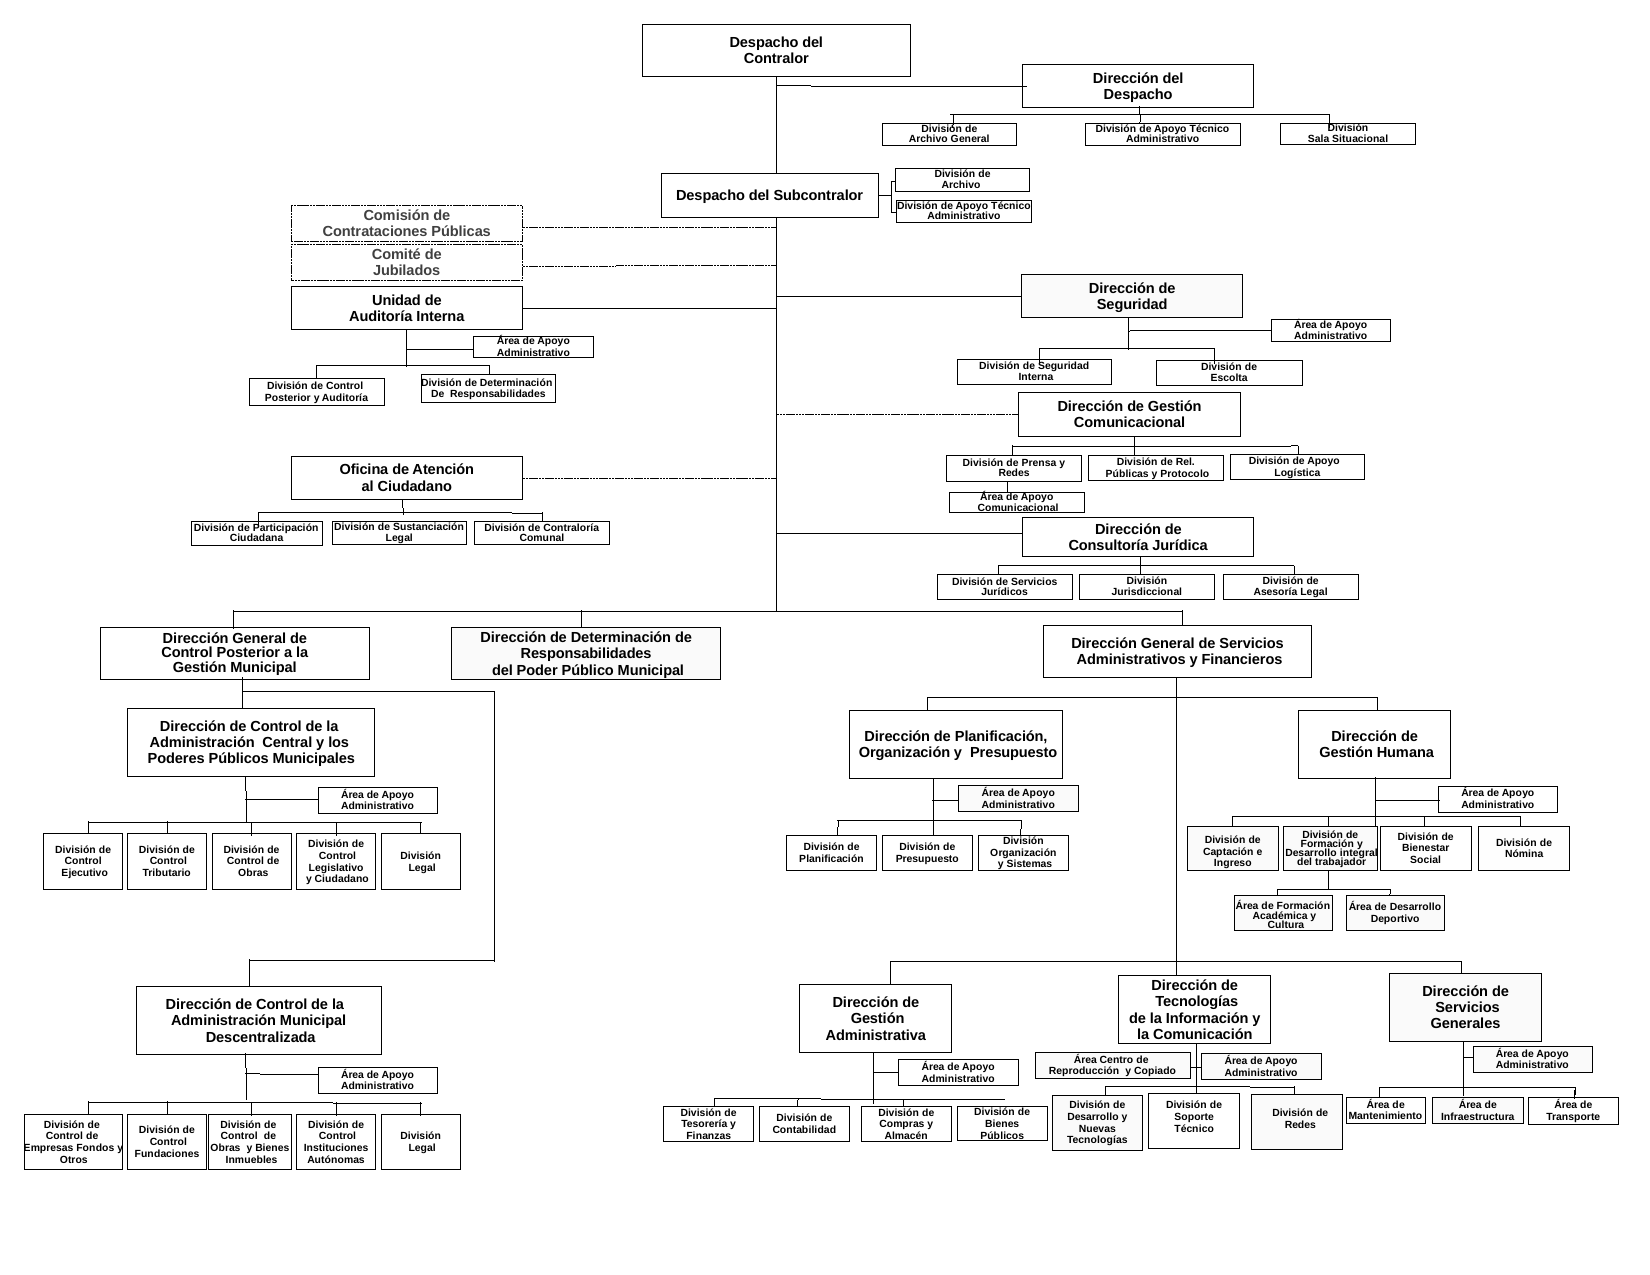

Despacho del
Contralor
Dirección del
Despacho
División de
Archivo General
División de Apoyo Técnico
Administrativo
División
Sala Situacional
División de
Archivo
Despacho del Subcontralor
División de Apoyo Técnico
Administrativo
Comisión de
Contrataciones Públicas
Comité de
Jubilados
Dirección de
Seguridad
Área de Apoyo
Administrativo
División de Seguridad
 Interna
División de
Escolta
Unidad de
Auditoría Interna
Área de Apoyo
Administrativo
División de Determinación
De Responsabilidades
División de Control
Posterior y Auditoría
Dirección de Gestión
Comunicacional
División de Apoyo
Logística
División de Prensa y
Redes
División de Rel.
 Públicas y Protocolo
Oficina de Atención
al Ciudadano
División de Sustanciación
Legal
División de Contraloría
Comunal
División de Participación
Ciudadana
Área de Apoyo
 Comunicacional
Dirección de
Consultoría Jurídica
División de Servicios
Jurídicos
División
Jurisdiccional
División de
Asesoría Legal
Dirección General de Servicios
 Administrativos y Financieros
Dirección General de
Control Posterior a la
Gestión Municipal
Dirección de Determinación de
Responsabilidades
 del Poder Público Municipal
Dirección de Control de la
Administración Central y los
Poderes Públicos Municipales
Área de Apoyo
Administrativo
División de
Control
 Ejecutivo
División de
 Control
Tributario
División de
 Control de
 Obras
División de
 Control
Legislativo
 y Ciudadano
División
 Legal
Dirección de Planificación,
 Organización y Presupuesto
Área de Apoyo
Administrativo
División de
Planificación
División de
Presupuesto
División
Organización
 y Sistemas
Dirección de
 Gestión Humana
Área de Apoyo
Administrativo
División de
Captación e
Ingreso
División de
 Formación y
 Desarrollo integral
 del trabajador
División de
Bienestar
Social
División de
Nómina
Área de Formación
 Académica y
 Cultura
Área de Desarrollo
Deportivo
Dirección de
 Servicios
Generales
Área de Apoyo
Administrativo
Área de
Transporte
Área de
Mantenimiento
Área de
Infraestructura
Dirección de
 Tecnologías
de la Información y
la Comunicación
Área Centro de
Reproducción y Copiado
Área de Apoyo
Administrativo
División de
Soporte
Técnico
División de
Redes
División de
Desarrollo y
Nuevas
Tecnologías
Dirección de
 Gestión
Administrativa
Área de Apoyo
Administrativo
División de
Tesorería y
Finanzas
División de
Contabilidad
División de
Compras y
Almacén
Dirección de Control de la
Administración Municipal
 Descentralizada
Área de Apoyo
Administrativo
División de
Control de
Empresas Fondos y
Otros
División de
 Control
Fundaciones
División de
Control de
Obras y Bienes
 Inmuebles
División de
 Control
Instituciones
Autónomas
División
 Legal
División de
Bienes
Públicos